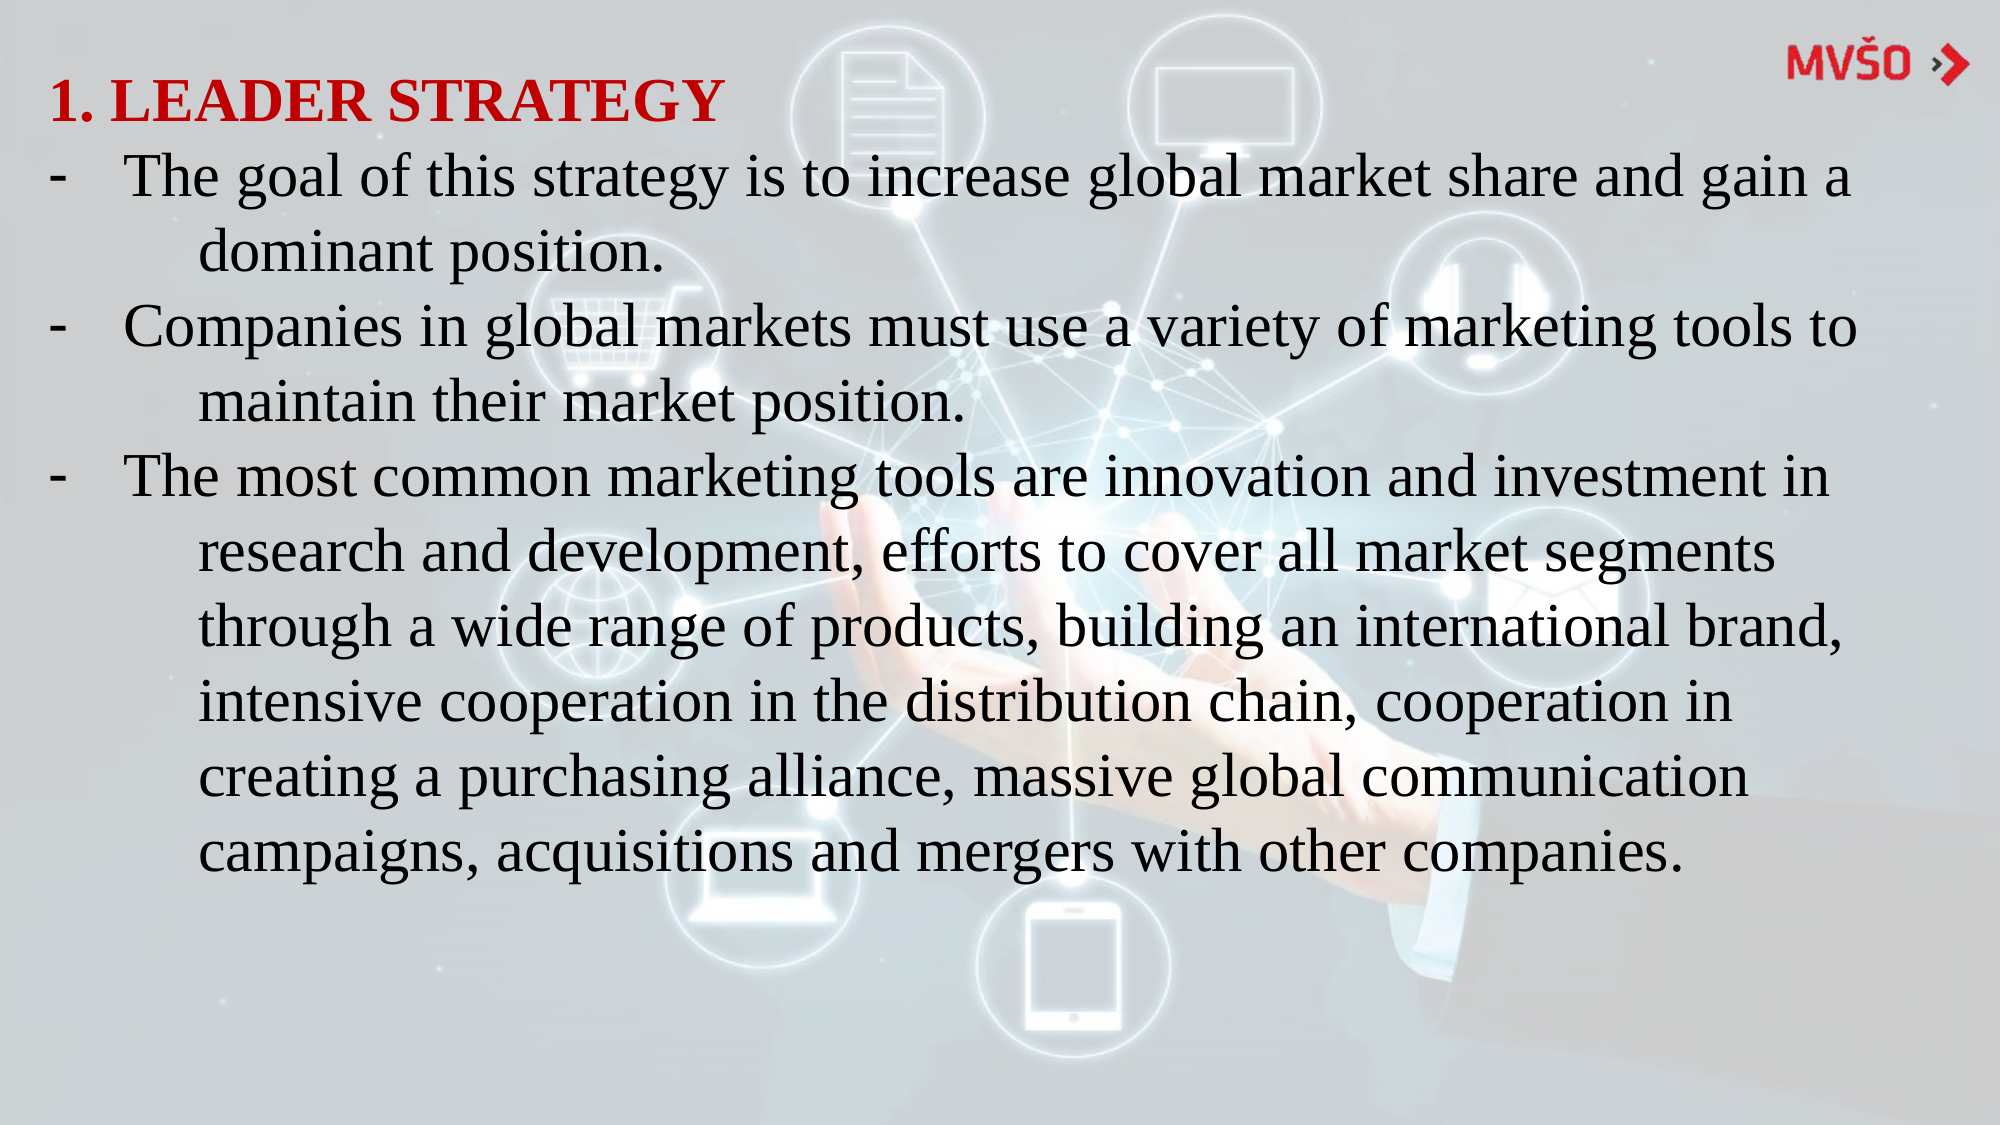

1. LEADER STRATEGY
The goal of this strategy is to increase global market share and gain a dominant position.
Companies in global markets must use a variety of marketing tools to maintain their market position.
The most common marketing tools are innovation and investment in research and development, efforts to cover all market segments through a wide range of products, building an international brand, intensive cooperation in the distribution chain, cooperation in creating a purchasing alliance, massive global communication campaigns, acquisitions and mergers with other companies.